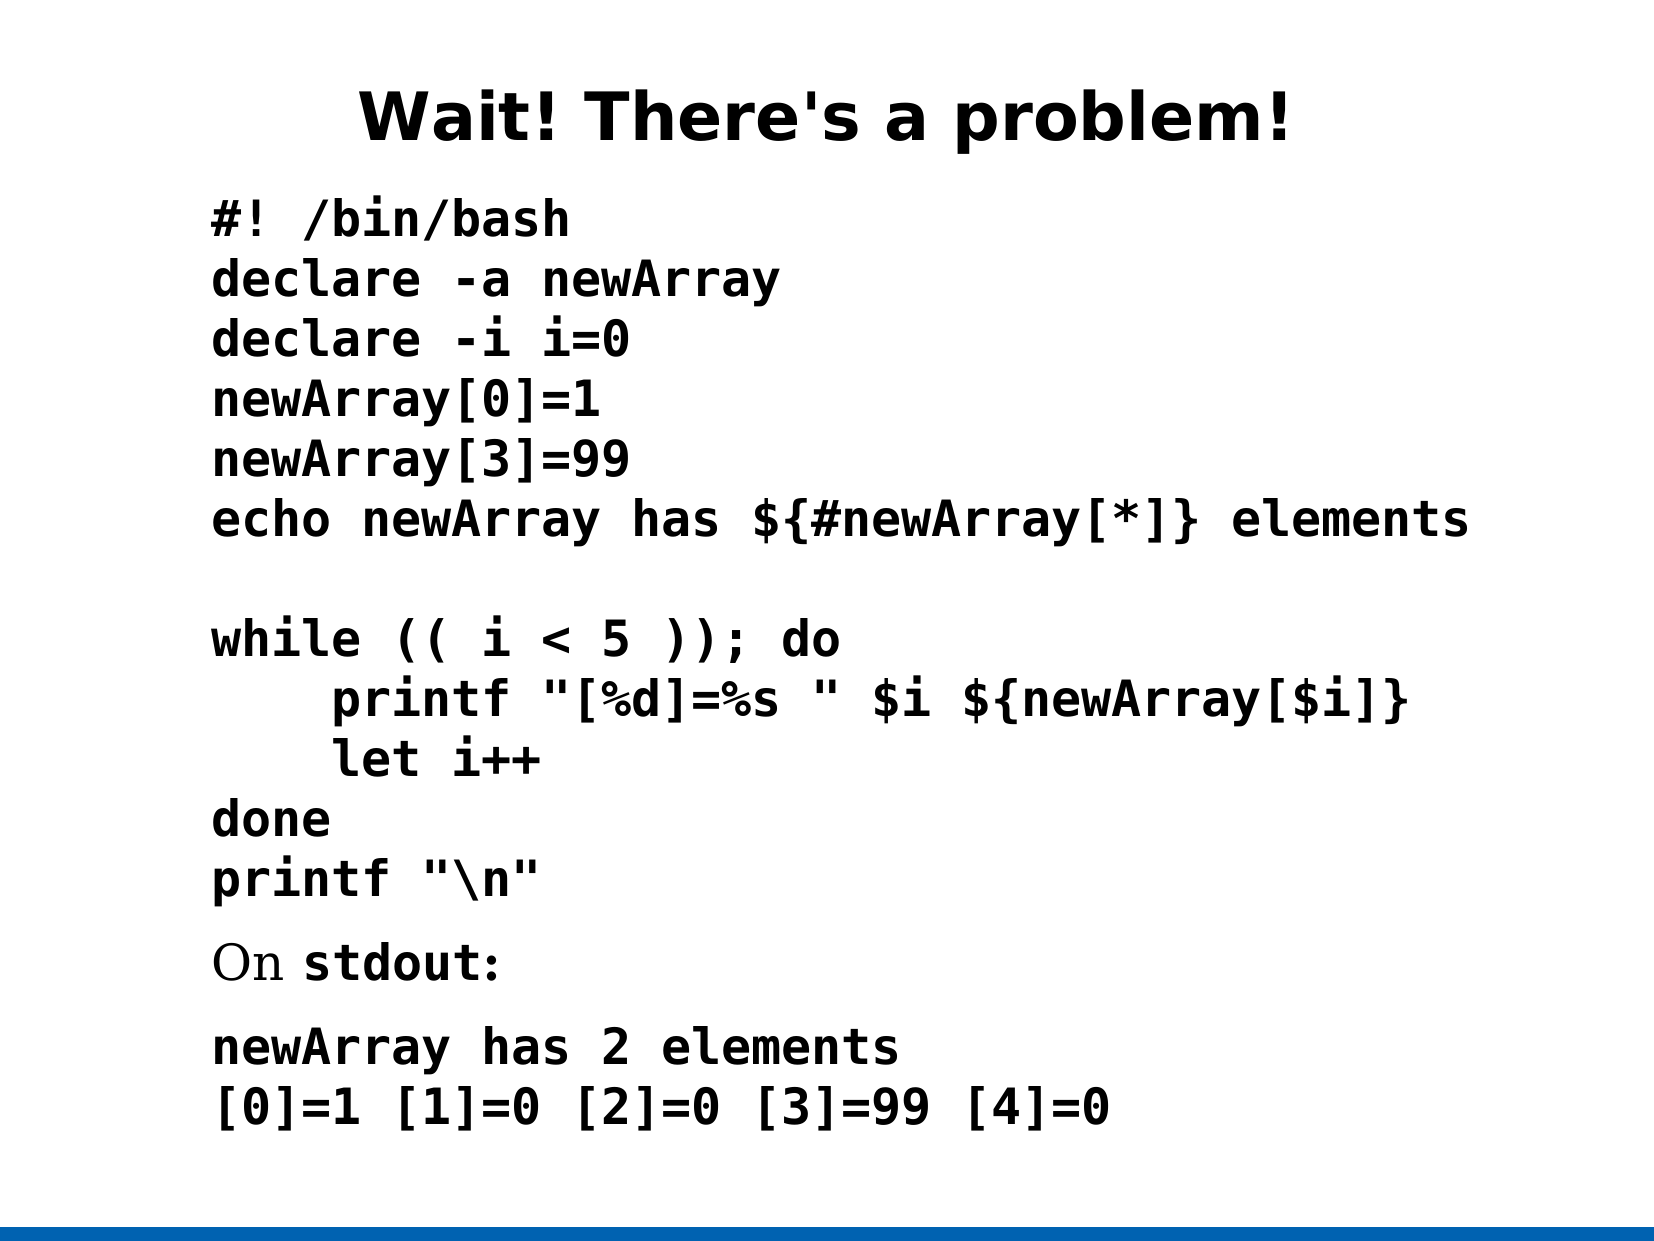

# Wait! There's a problem!
#! /bin/bash
declare -a newArray
declare -i i=0
newArray[0]=1
newArray[3]=99
echo newArray has ${#newArray[*]} elements
while (( i < 5 )); do
 printf "[%d]=%s " $i ${newArray[$i]}
 let i++
done
printf "\n"
On stdout:
newArray has 2 elements
[0]=1 [1]=0 [2]=0 [3]=99 [4]=0